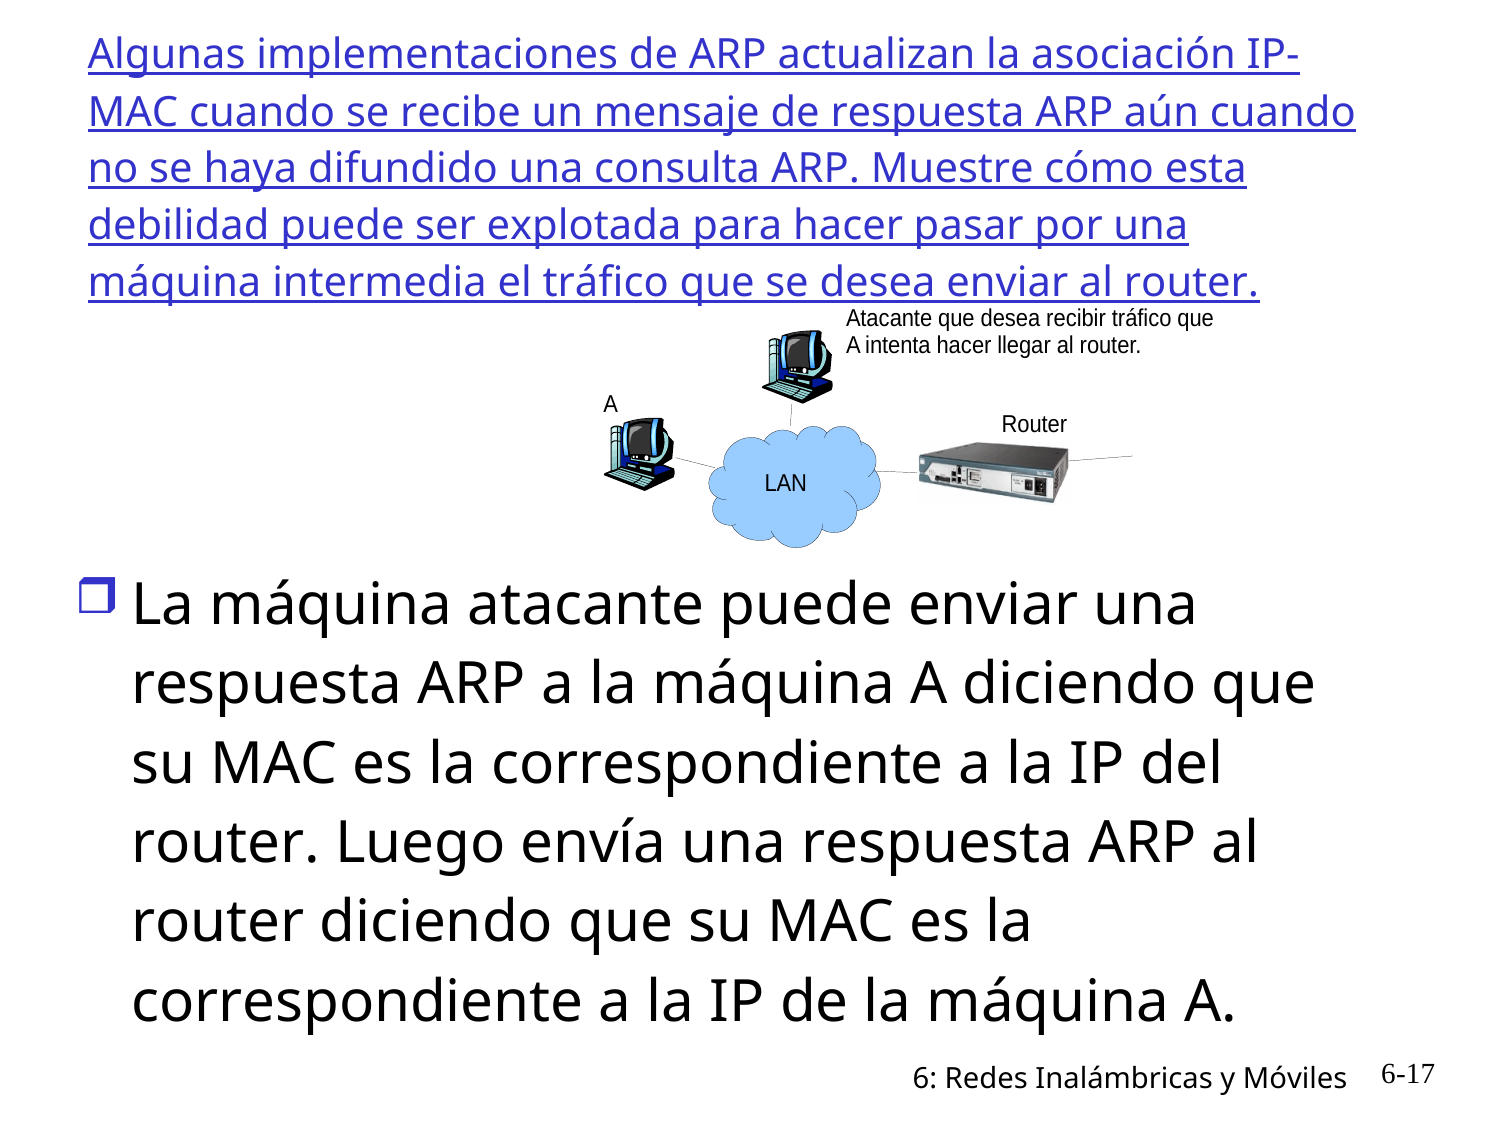

# Algunas implementaciones de ARP actualizan la asociación IP-MAC cuando se recibe un mensaje de respuesta ARP aún cuando no se haya difundido una consulta ARP. Muestre cómo esta debilidad puede ser explotada para hacer pasar por una máquina intermedia el tráfico que se desea enviar al router.
La máquina atacante puede enviar una respuesta ARP a la máquina A diciendo que su MAC es la correspondiente a la IP del router. Luego envía una respuesta ARP al router diciendo que su MAC es la correspondiente a la IP de la máquina A.
17